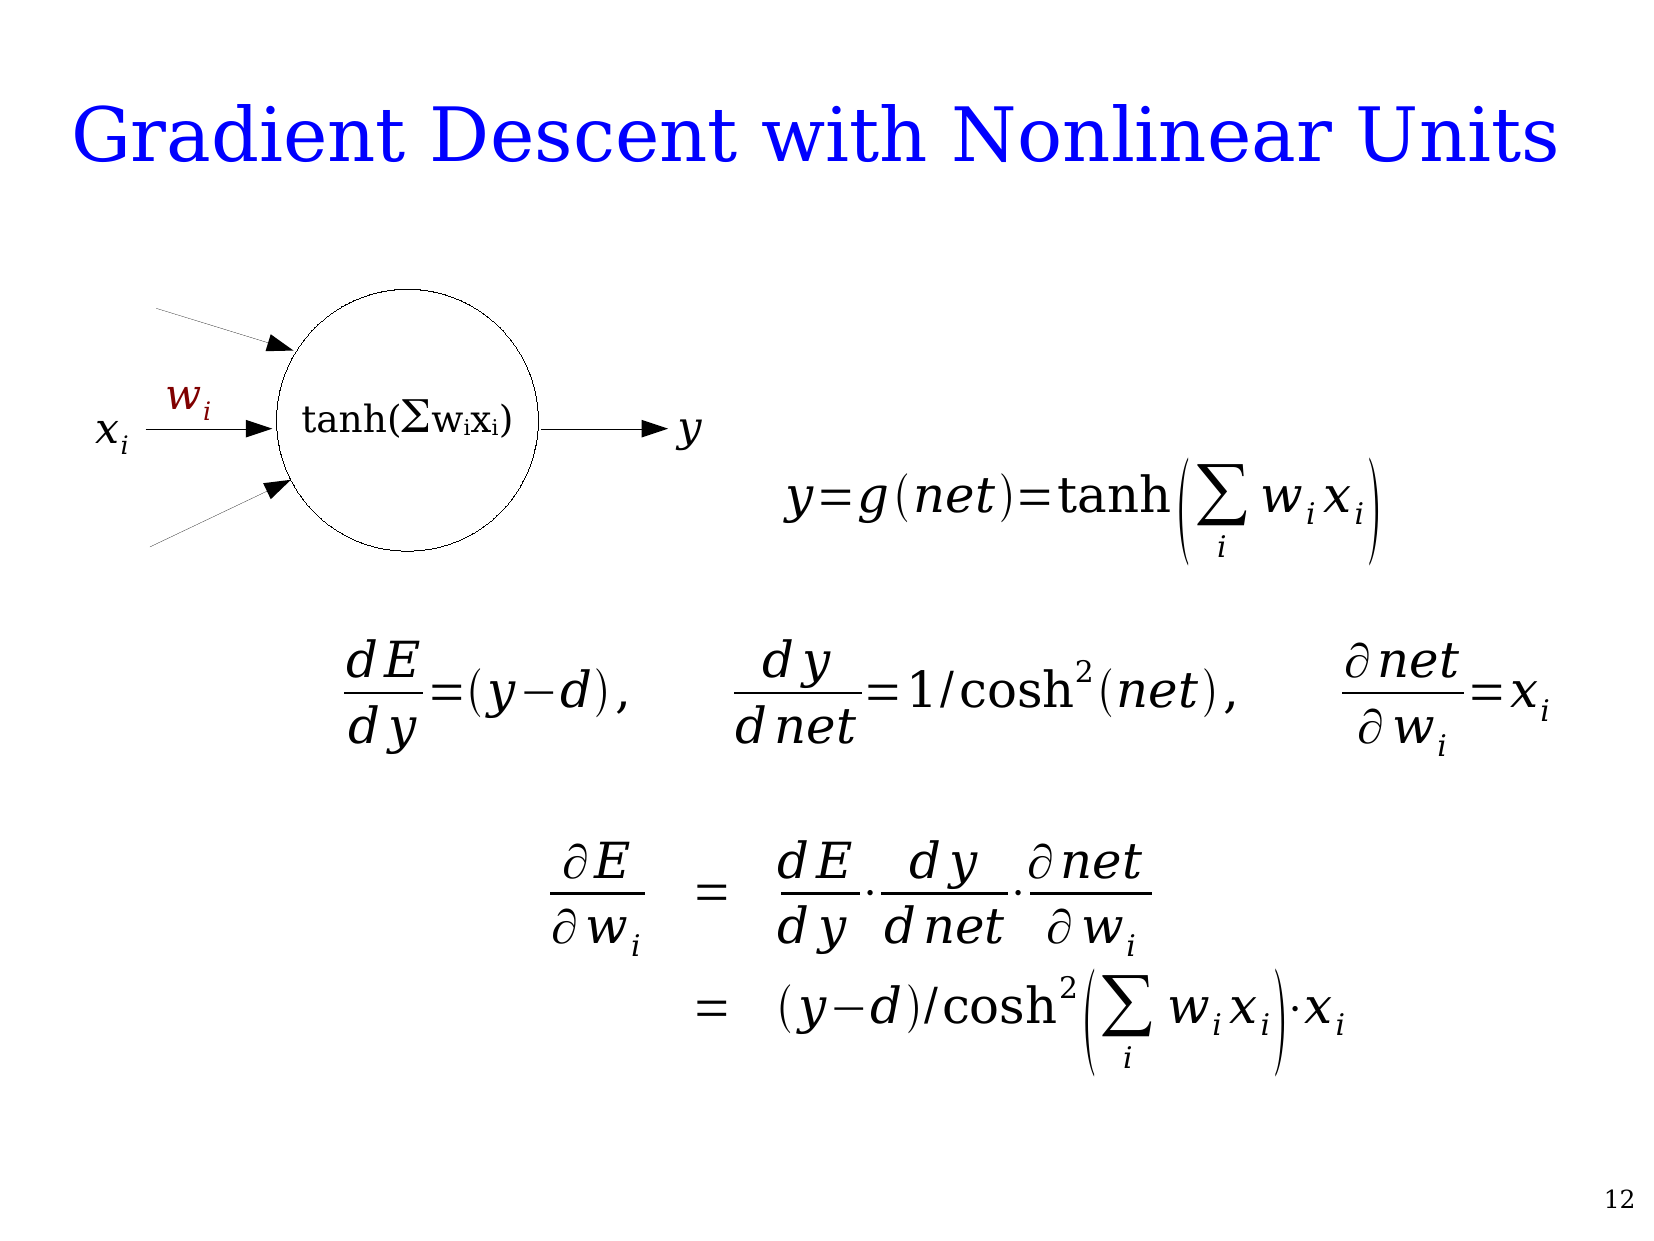

# Gradient Descent with Nonlinear Units
tanh(Swixi)